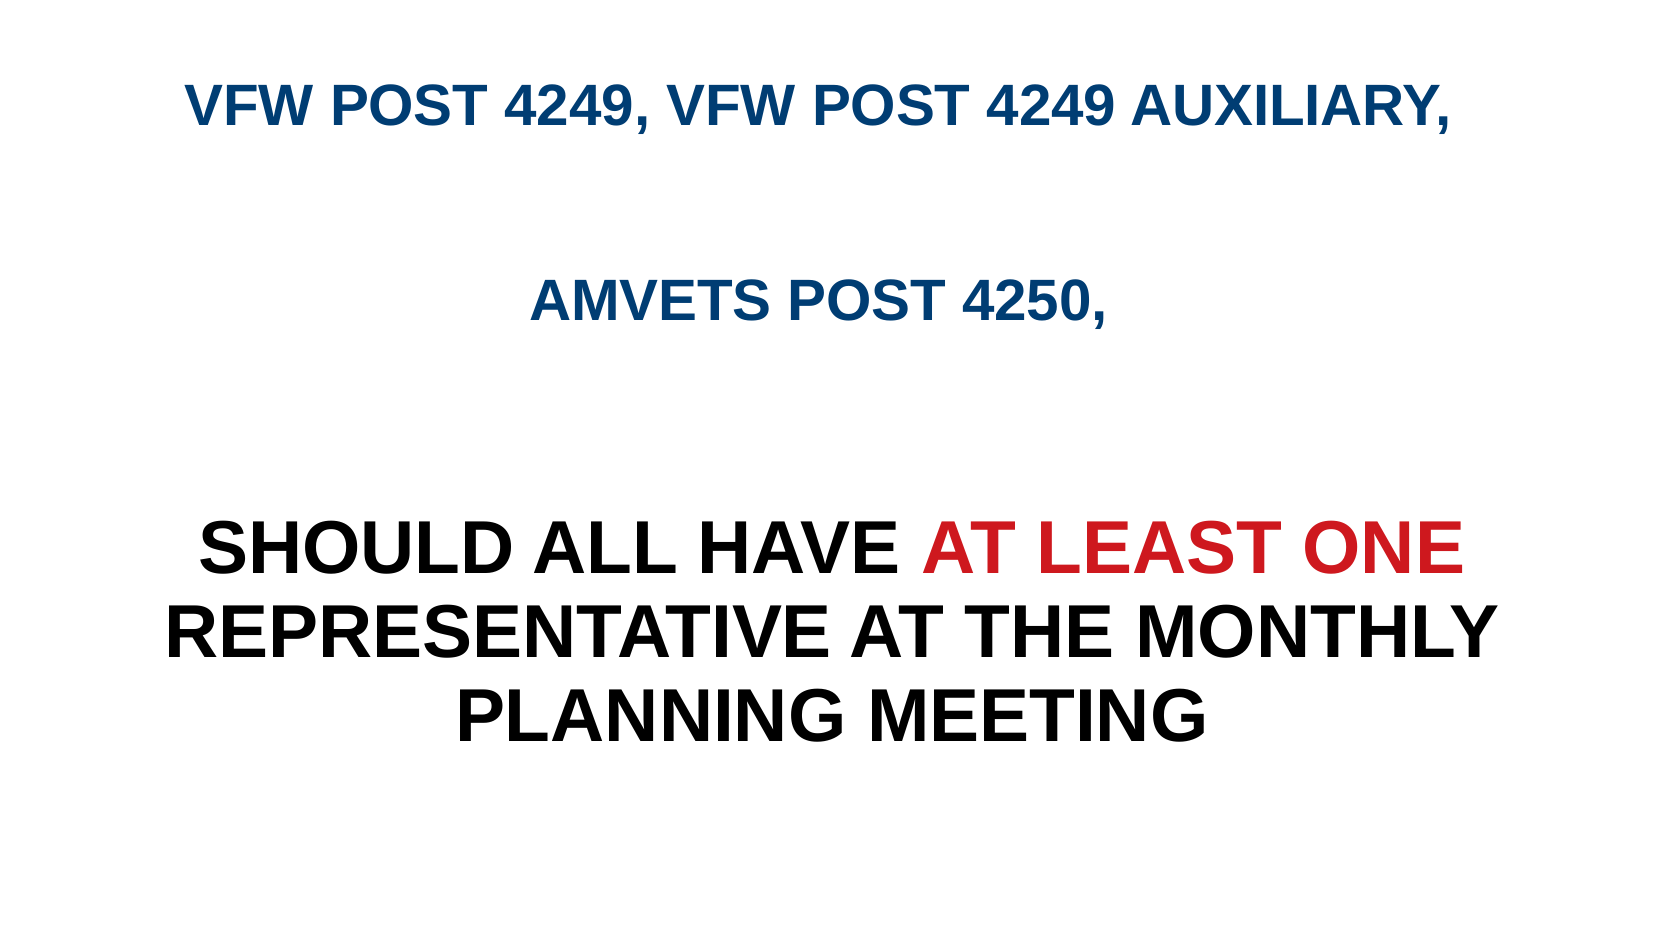

VFW POST 4249, VFW POST 4249 AUXILIARY,
AMVETS POST 4250,
SHOULD ALL HAVE AT LEAST ONE REPRESENTATIVE AT THE MONTHLY PLANNING MEETING